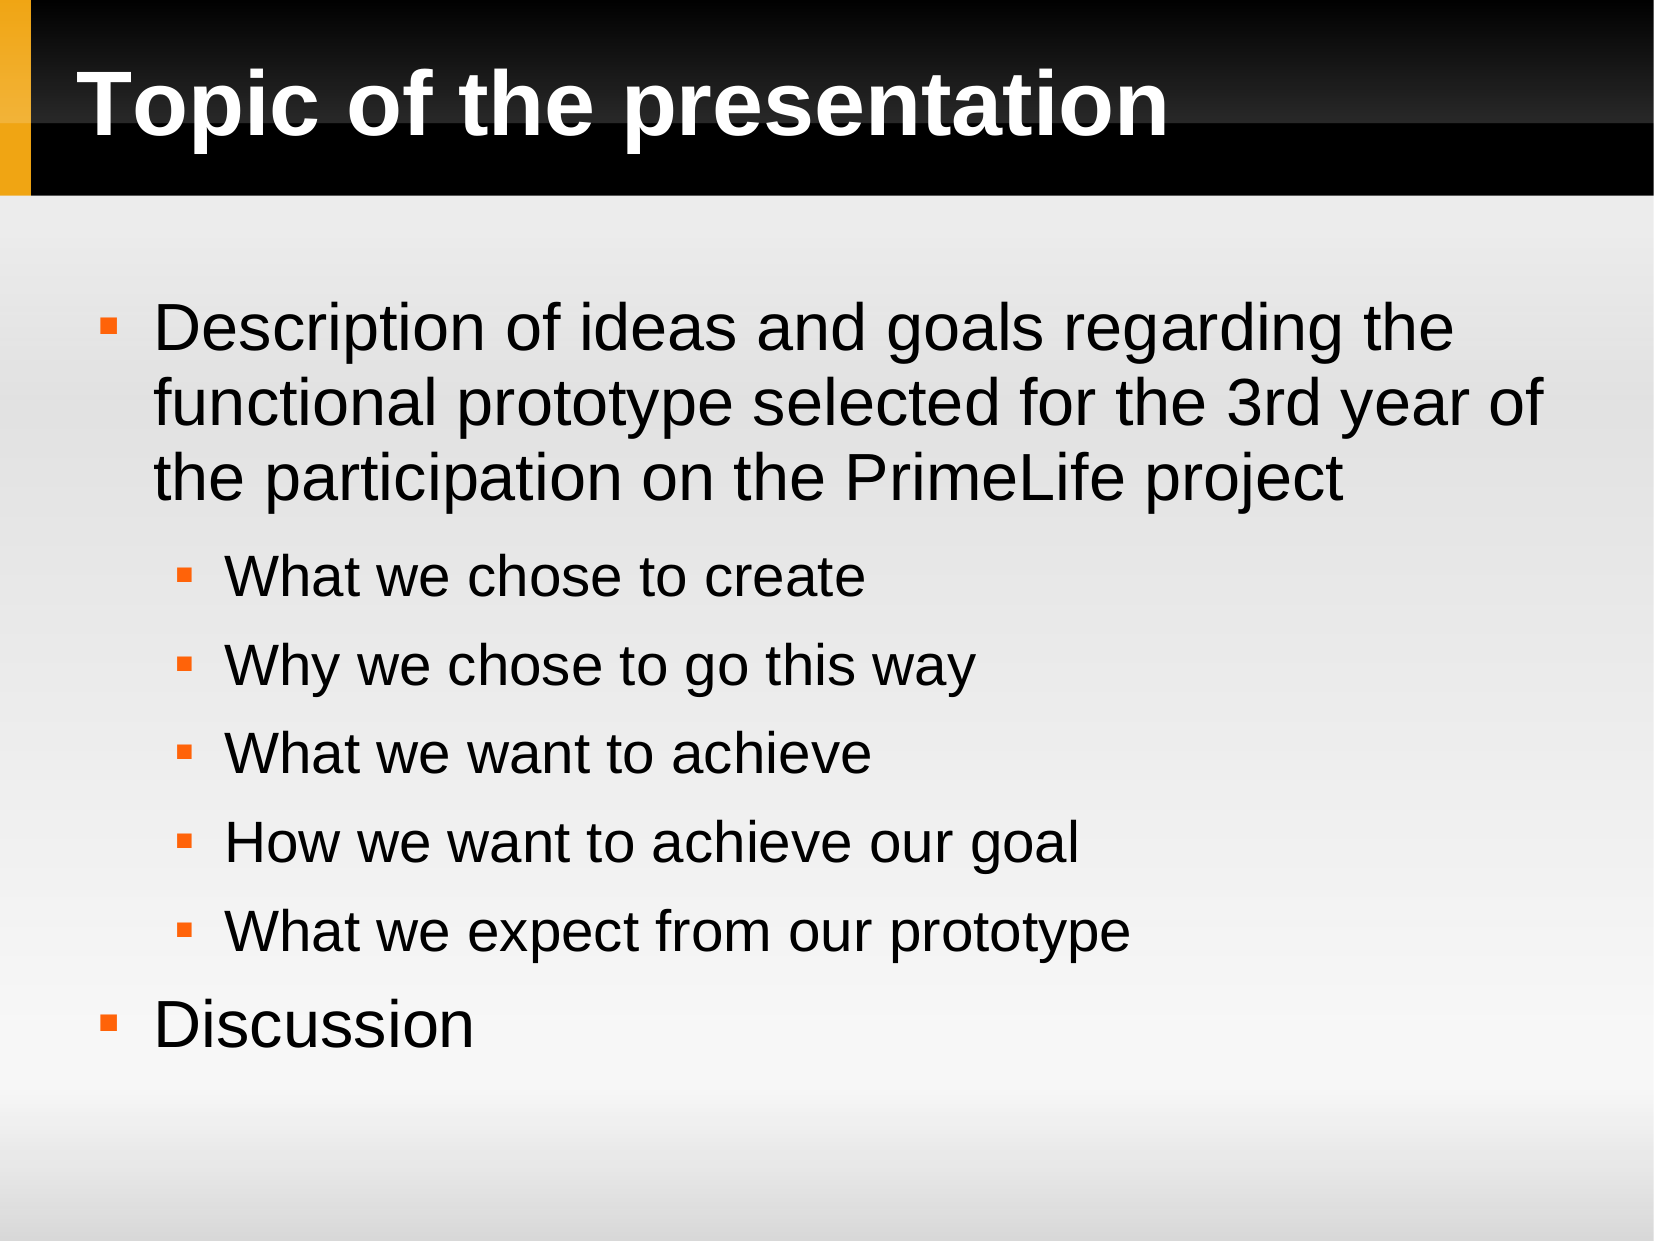

# Topic of the presentation
Description of ideas and goals regarding the functional prototype selected for the 3rd year of the participation on the PrimeLife project
What we chose to create
Why we chose to go this way
What we want to achieve
How we want to achieve our goal
What we expect from our prototype
Discussion